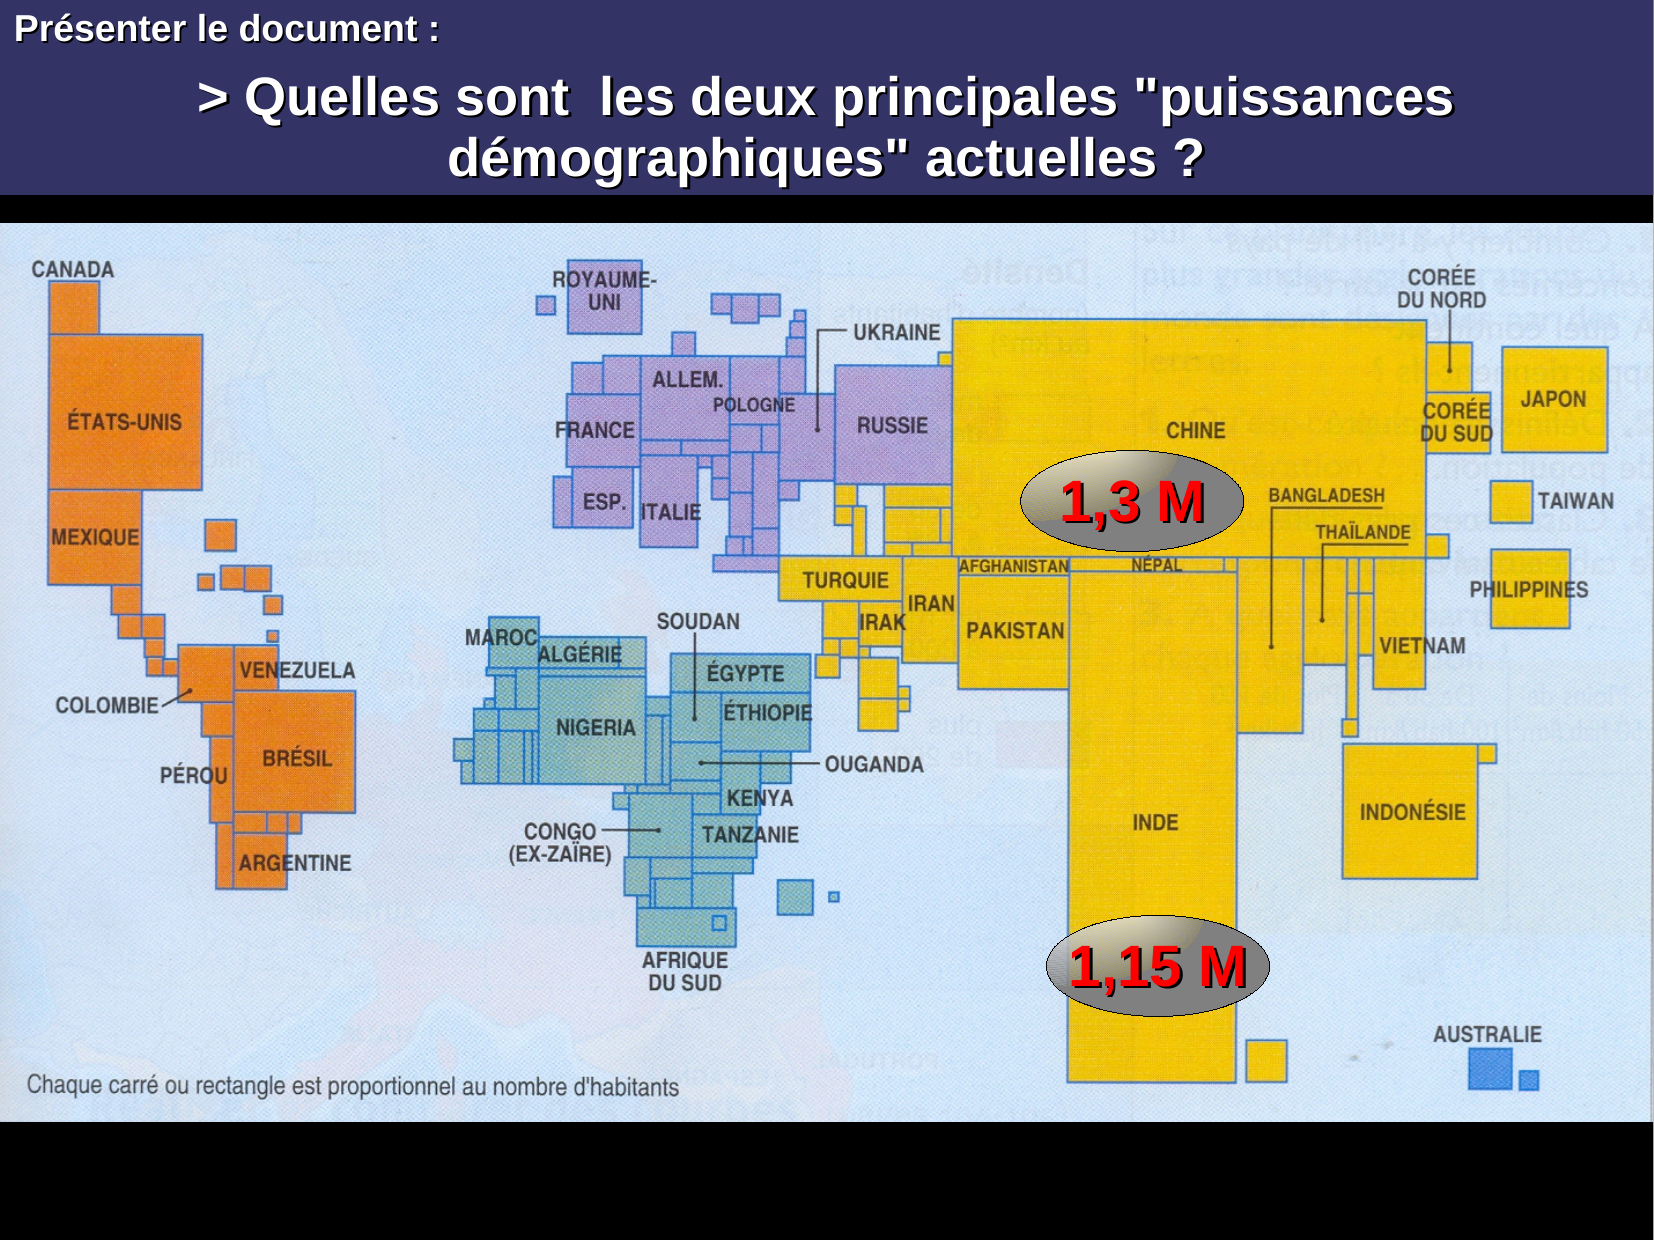

Présenter le document :
> Quelles sont les deux principales "puissances démographiques" actuelles ?
1,3 M
1,15 M